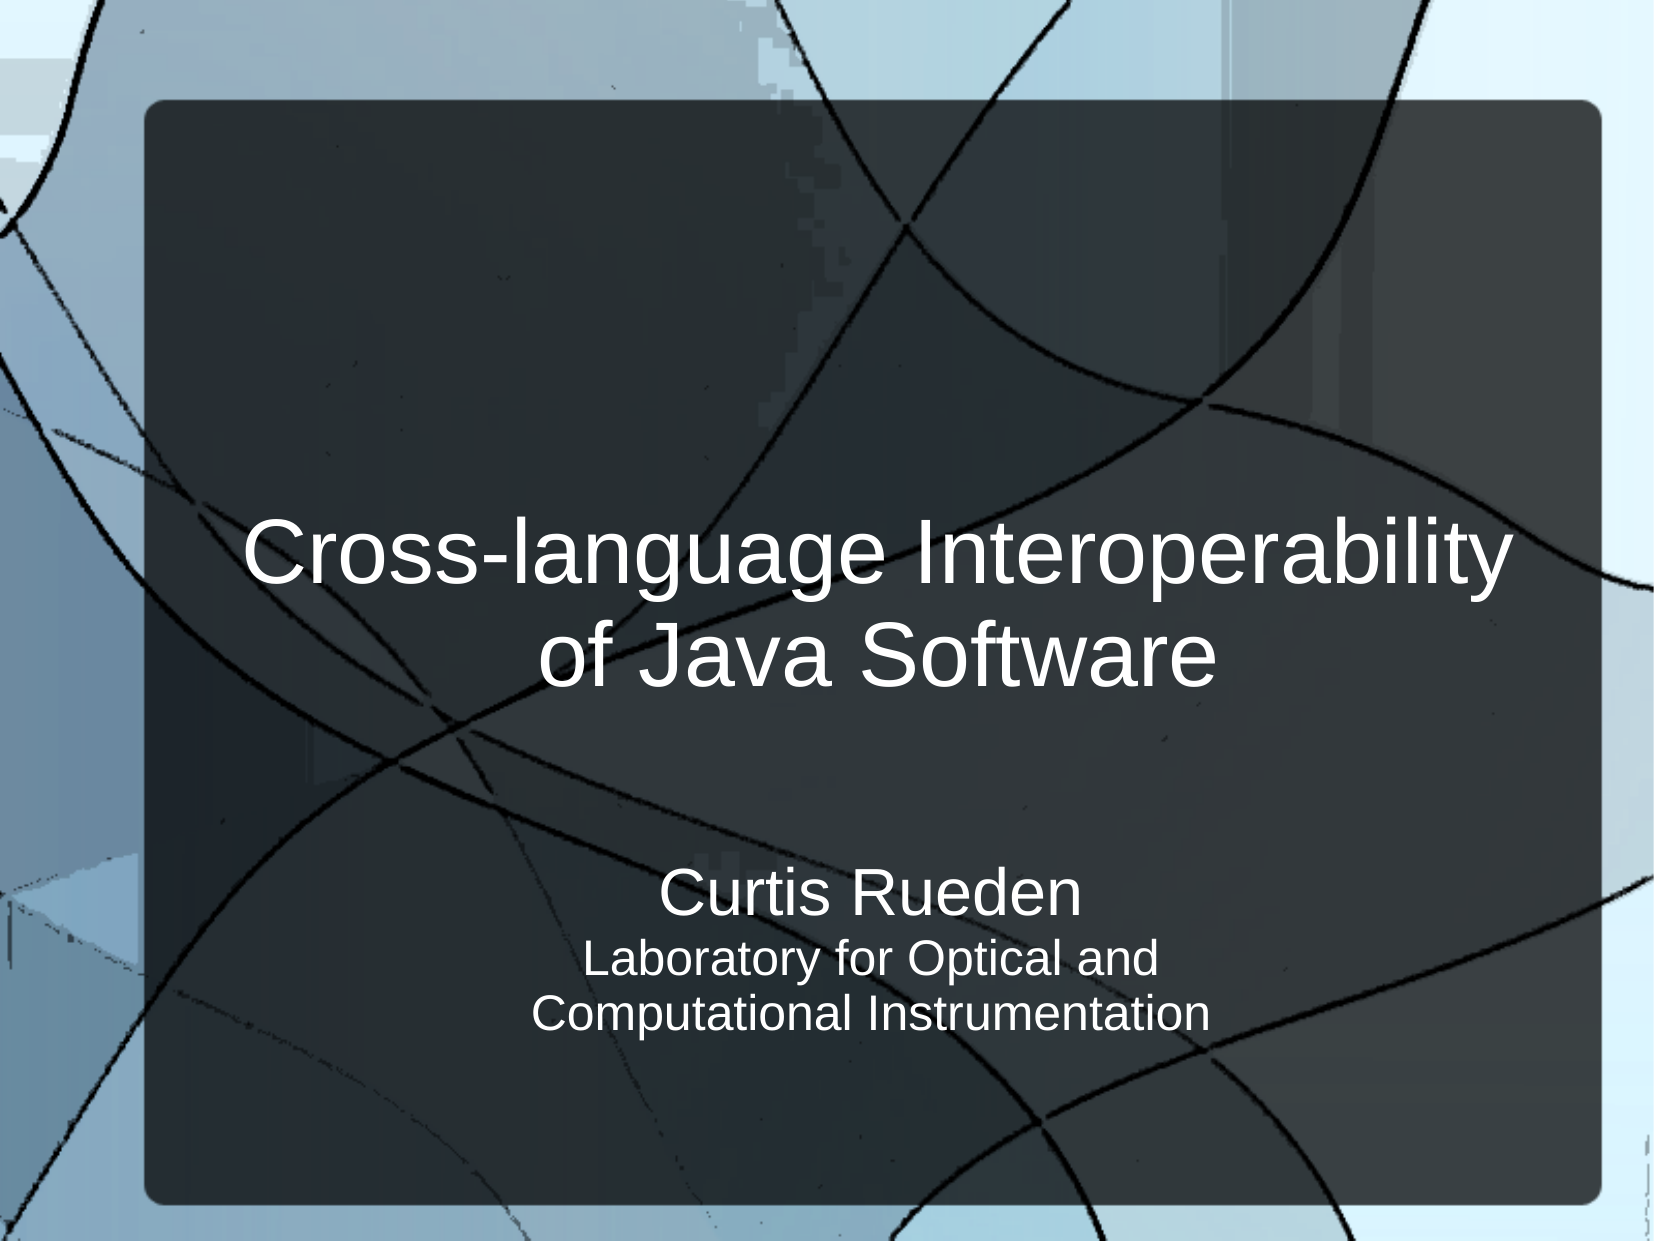

# Cross-language Interoperability of Java Software
Curtis Rueden
Laboratory for Optical and
Computational Instrumentation